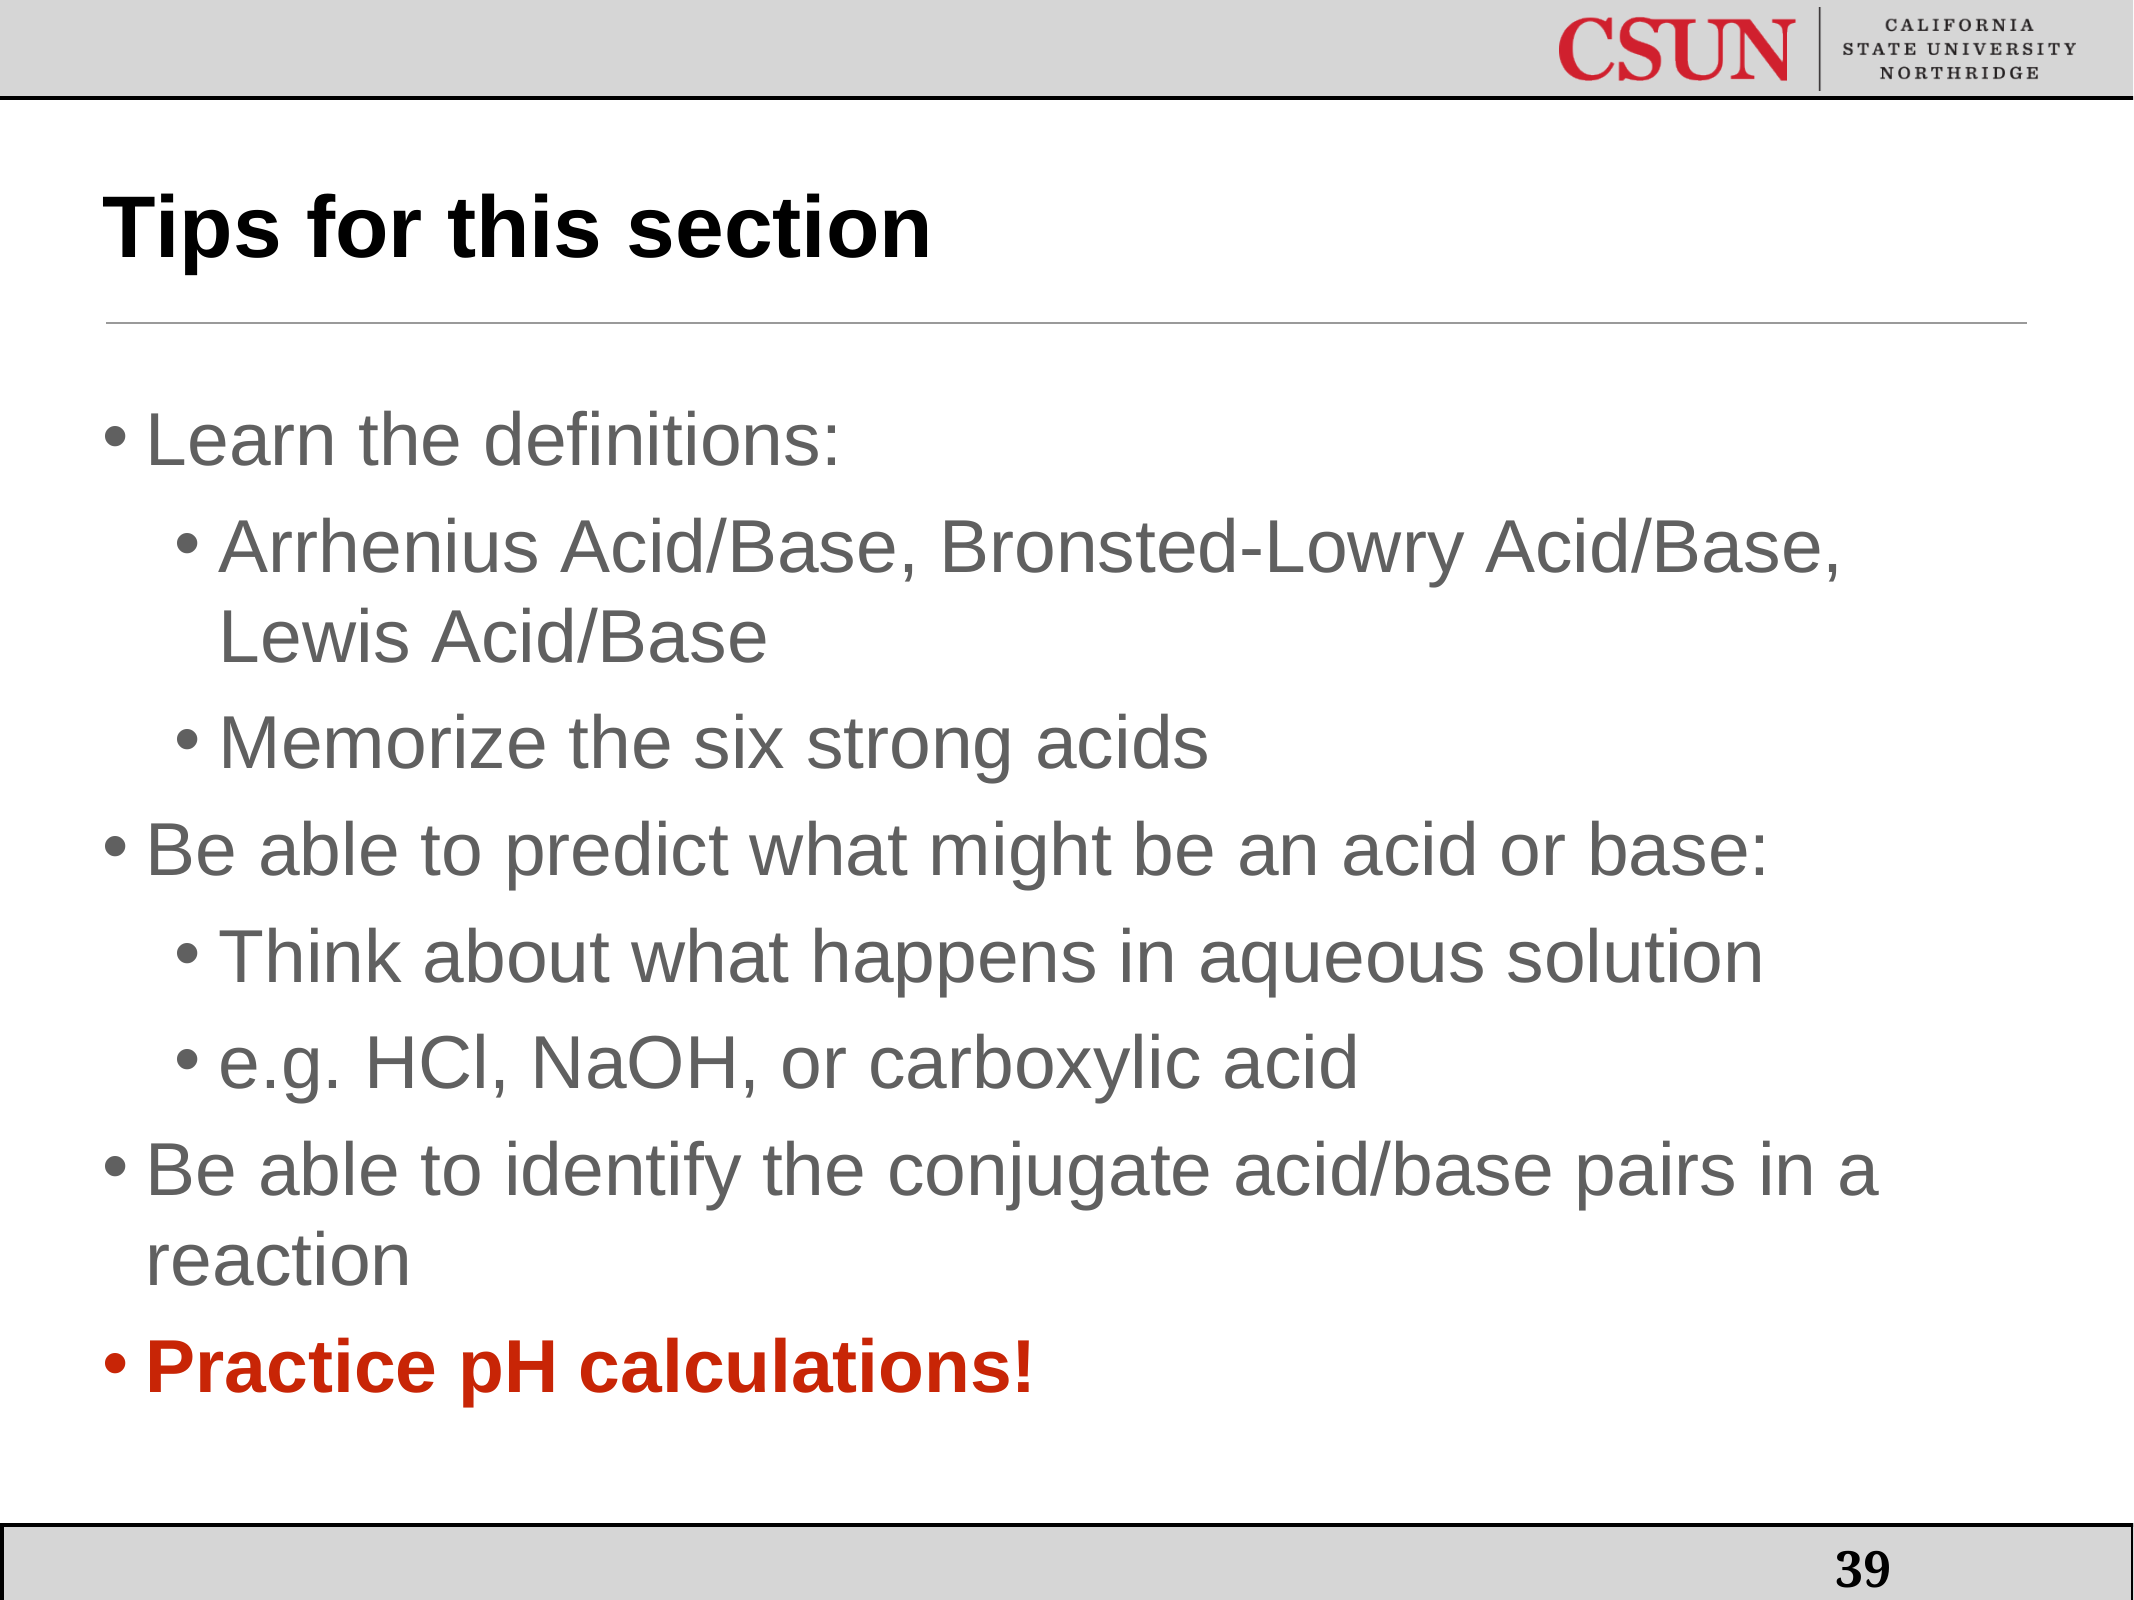

# Tips for this section
Learn the definitions:
Arrhenius Acid/Base, Bronsted-Lowry Acid/Base, Lewis Acid/Base
Memorize the six strong acids
Be able to predict what might be an acid or base:
Think about what happens in aqueous solution
e.g. HCl, NaOH, or carboxylic acid
Be able to identify the conjugate acid/base pairs in a reaction
Practice pH calculations!
39